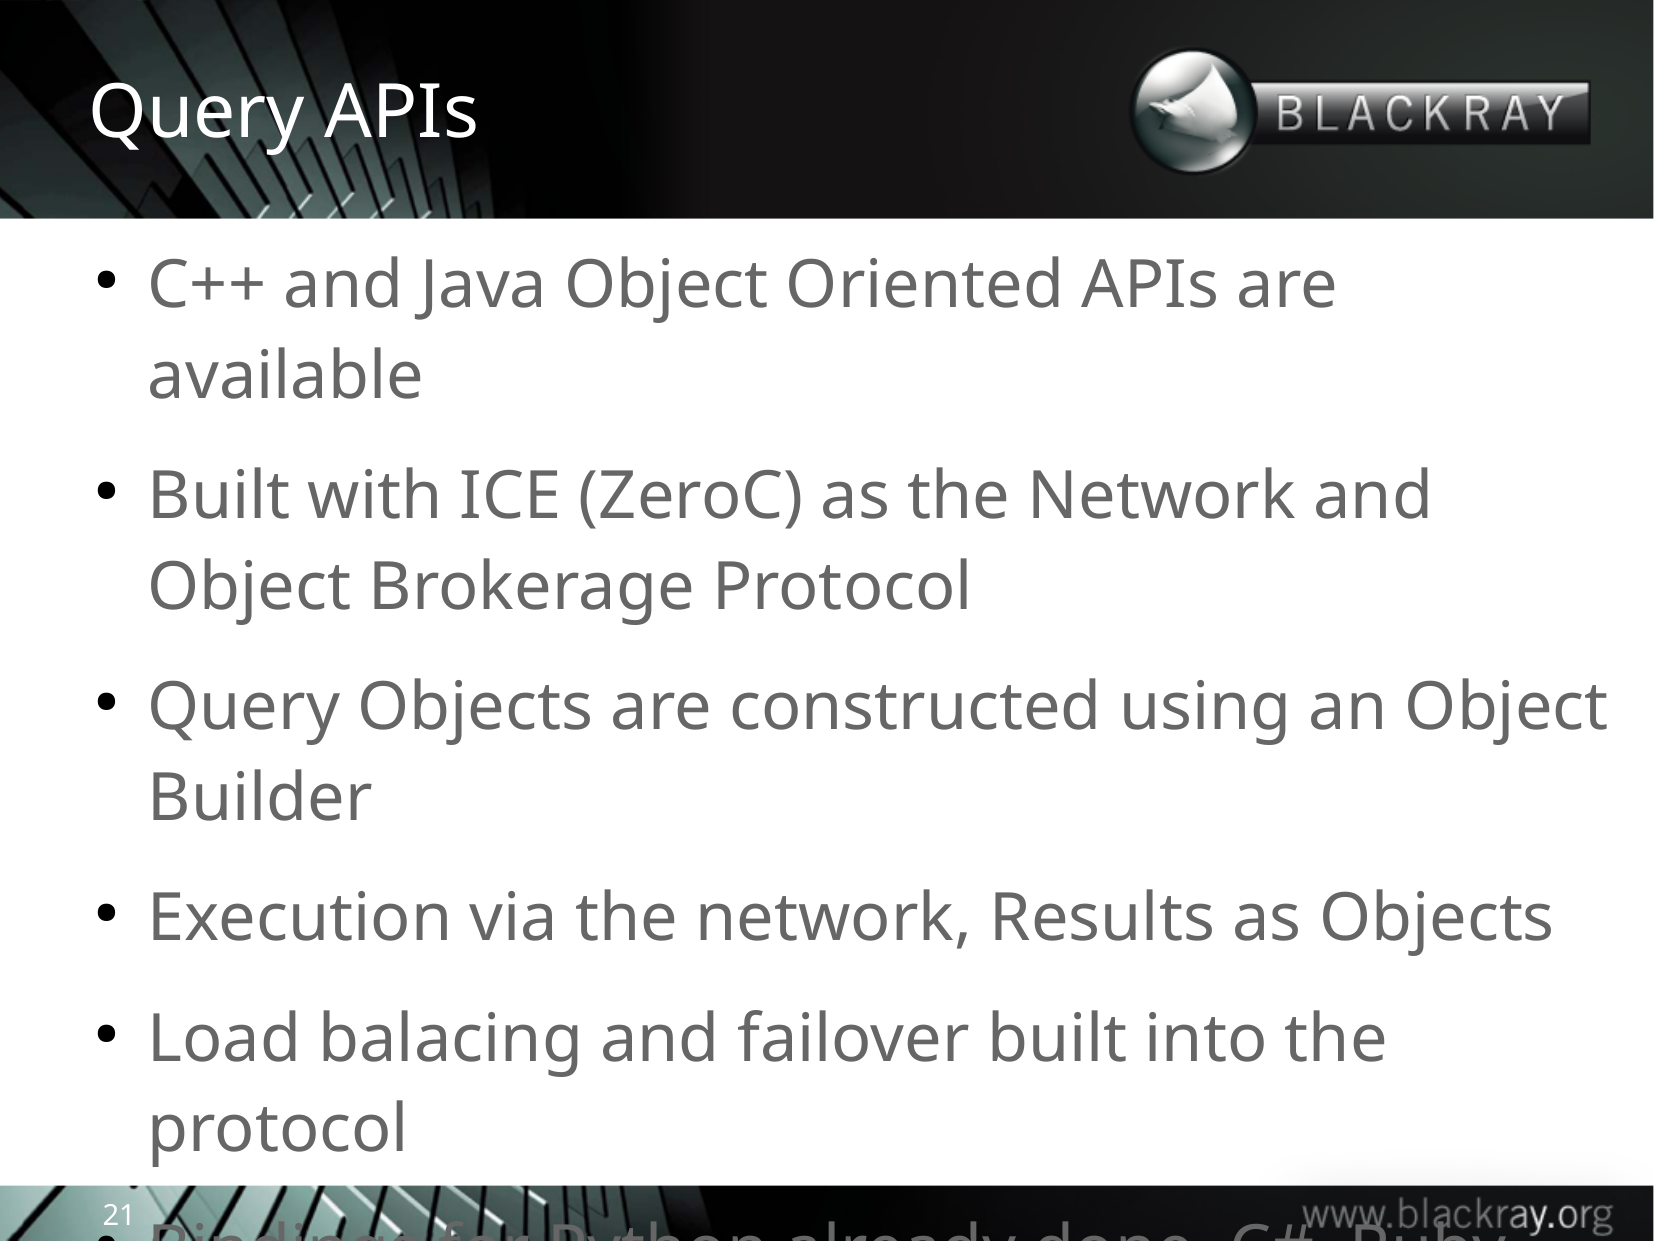

# Query APIs
C++ and Java Object Oriented APIs are available
Built with ICE (ZeroC) as the Network and Object Brokerage Protocol
Query Objects are constructed using an Object Builder
Execution via the network, Results as Objects
Load balacing and failover built into the protocol
Bindings for Python already done, C#, Ruby and PHP in the works